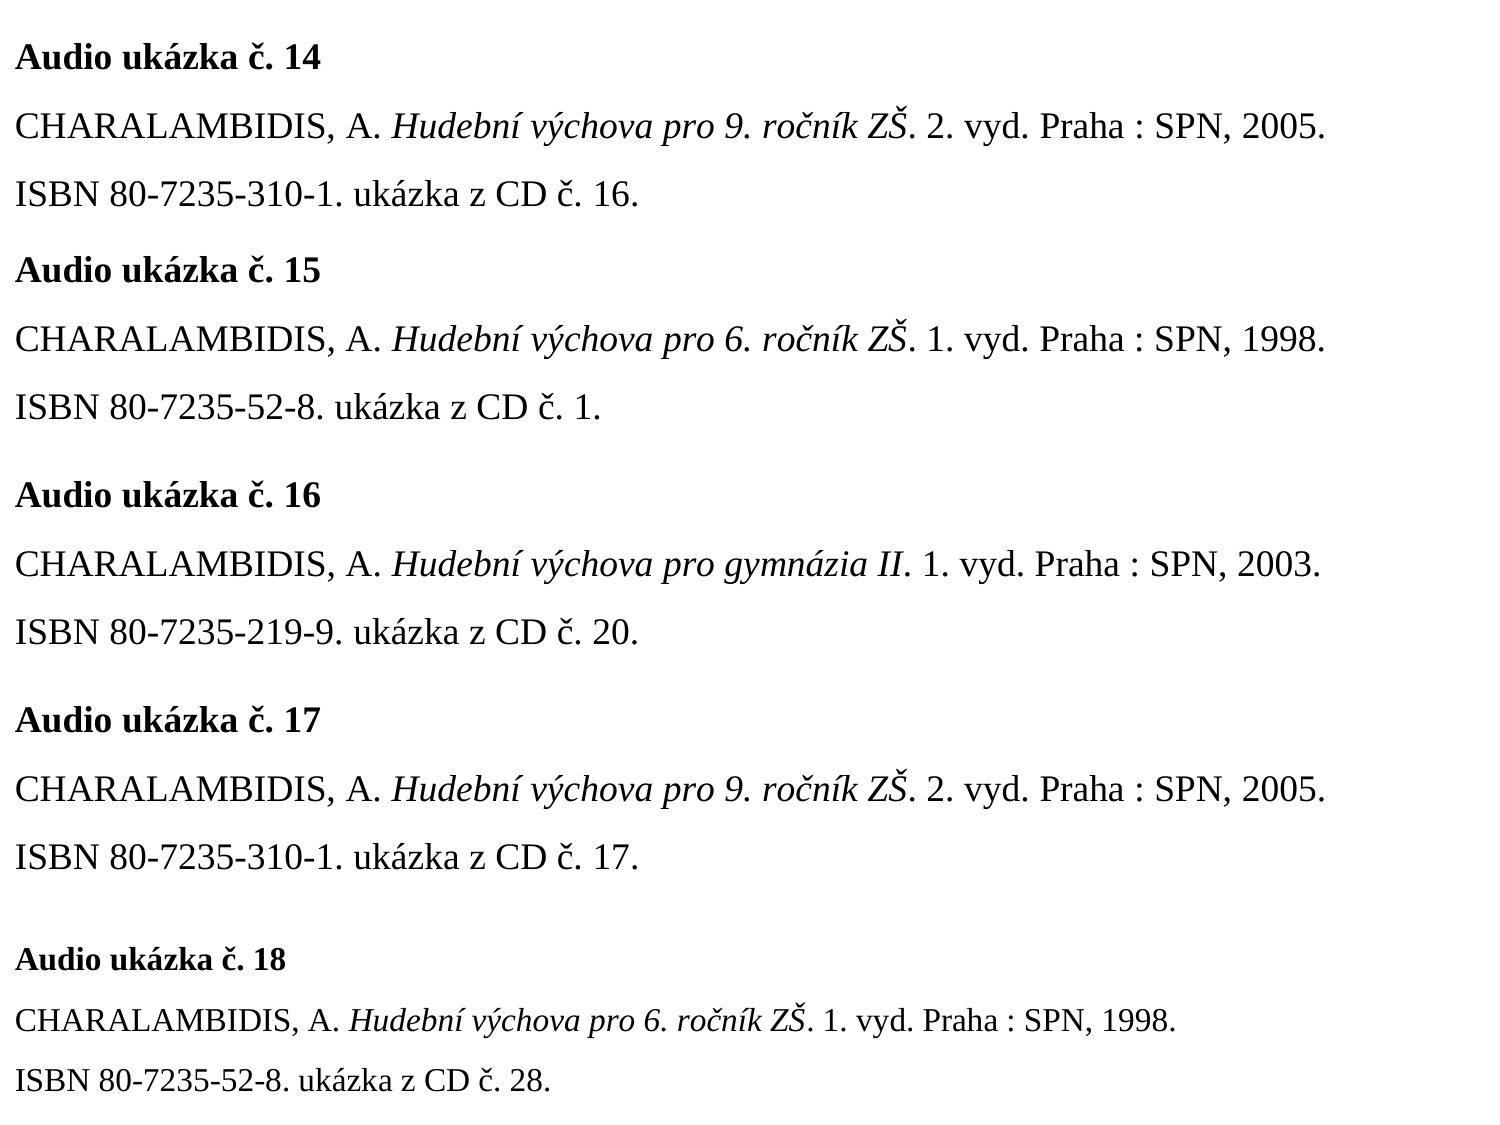

Audio ukázka č. 14
CHARALAMBIDIS, A. Hudební výchova pro 9. ročník ZŠ. 2. vyd. Praha : SPN, 2005.
ISBN 80-7235-310-1. ukázka z CD č. 16.
Audio ukázka č. 15
CHARALAMBIDIS, A. Hudební výchova pro 6. ročník ZŠ. 1. vyd. Praha : SPN, 1998.
ISBN 80-7235-52-8. ukázka z CD č. 1.
Audio ukázka č. 16
CHARALAMBIDIS, A. Hudební výchova pro gymnázia II. 1. vyd. Praha : SPN, 2003.
ISBN 80-7235-219-9. ukázka z CD č. 20.
Audio ukázka č. 17
CHARALAMBIDIS, A. Hudební výchova pro 9. ročník ZŠ. 2. vyd. Praha : SPN, 2005.
ISBN 80-7235-310-1. ukázka z CD č. 17.
Audio ukázka č. 18
CHARALAMBIDIS, A. Hudební výchova pro 6. ročník ZŠ. 1. vyd. Praha : SPN, 1998.
ISBN 80-7235-52-8. ukázka z CD č. 28.